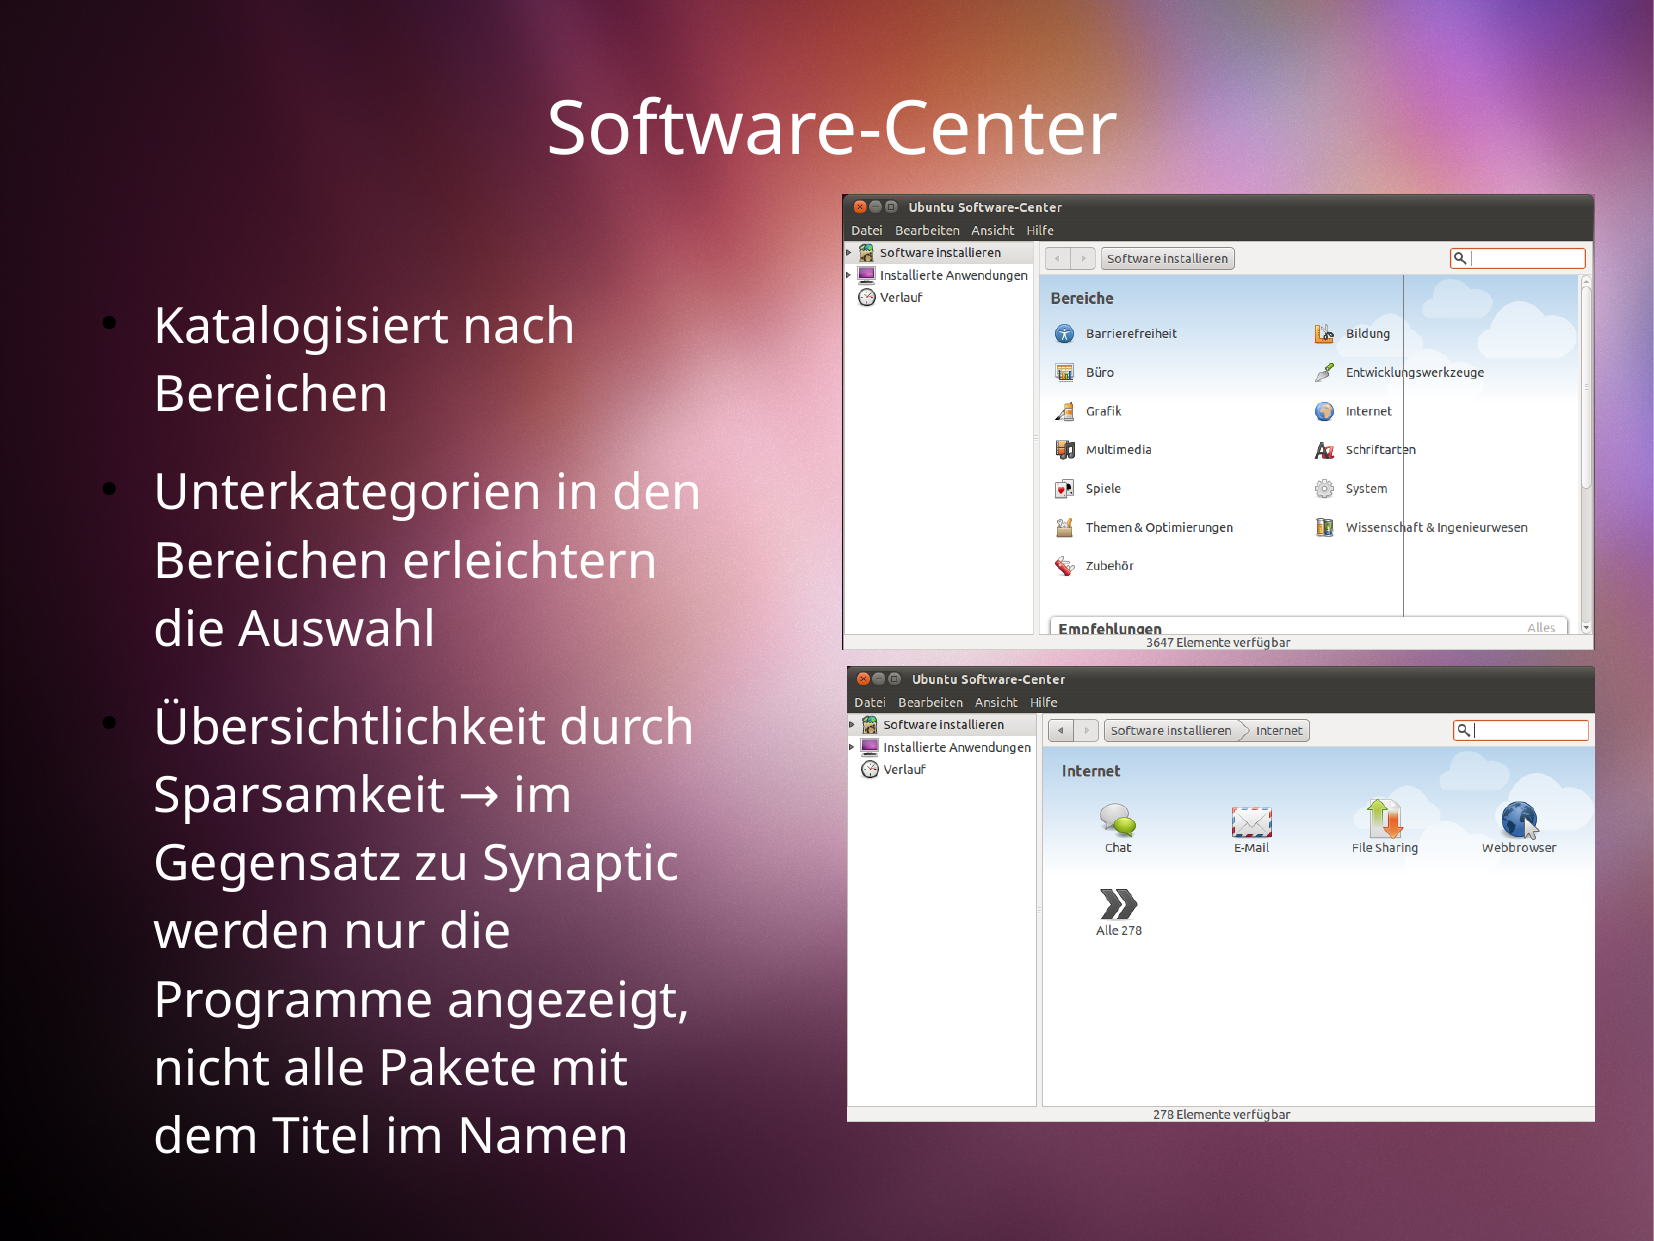

# Software-Center
Katalogisiert nach Bereichen
Unterkategorien in den Bereichen erleichtern die Auswahl
Übersichtlichkeit durch Sparsamkeit → im Gegensatz zu Synaptic werden nur die Programme angezeigt, nicht alle Pakete mit dem Titel im Namen